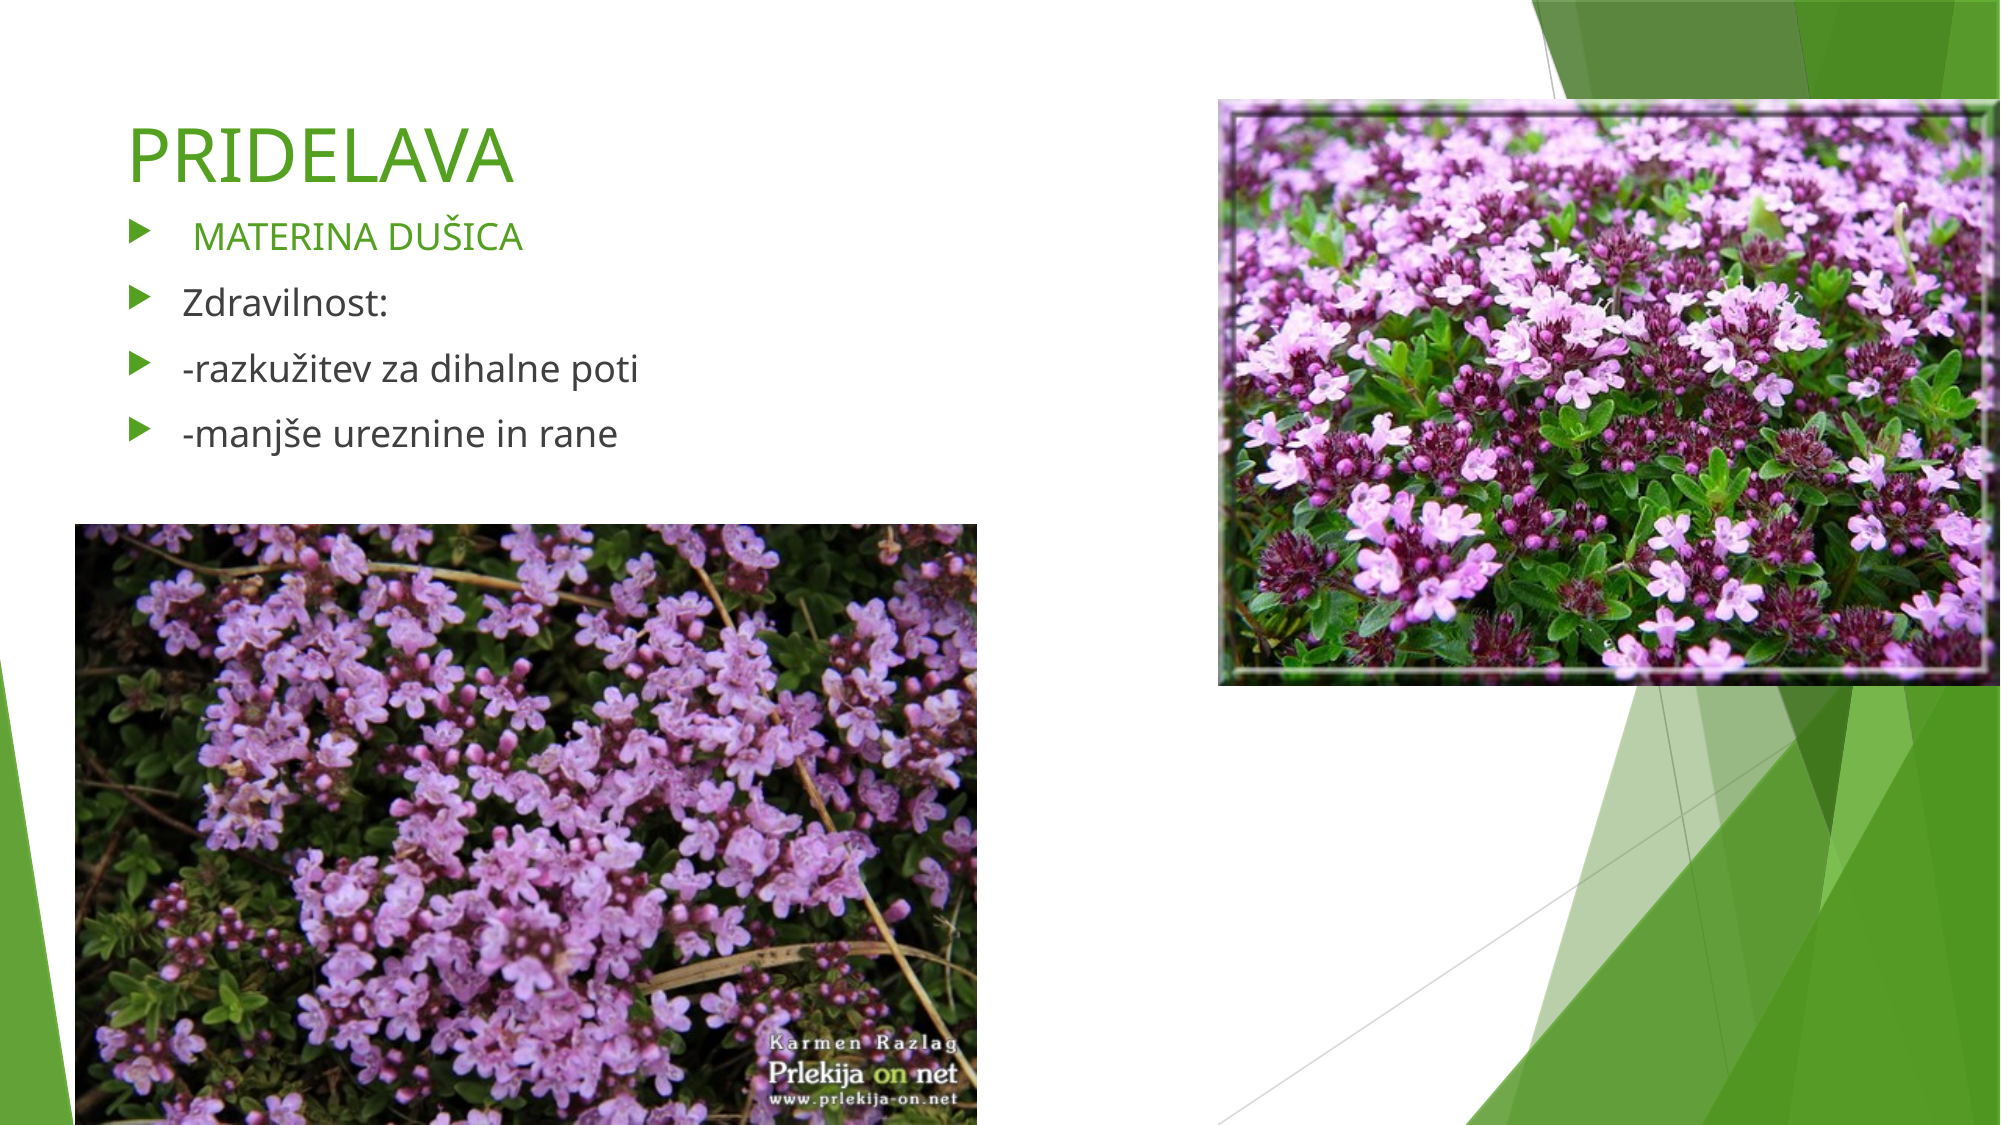

# PRIDELAVA
 MATERINA DUŠICA
Zdravilnost:
-razkužitev za dihalne poti
-manjše ureznine in rane